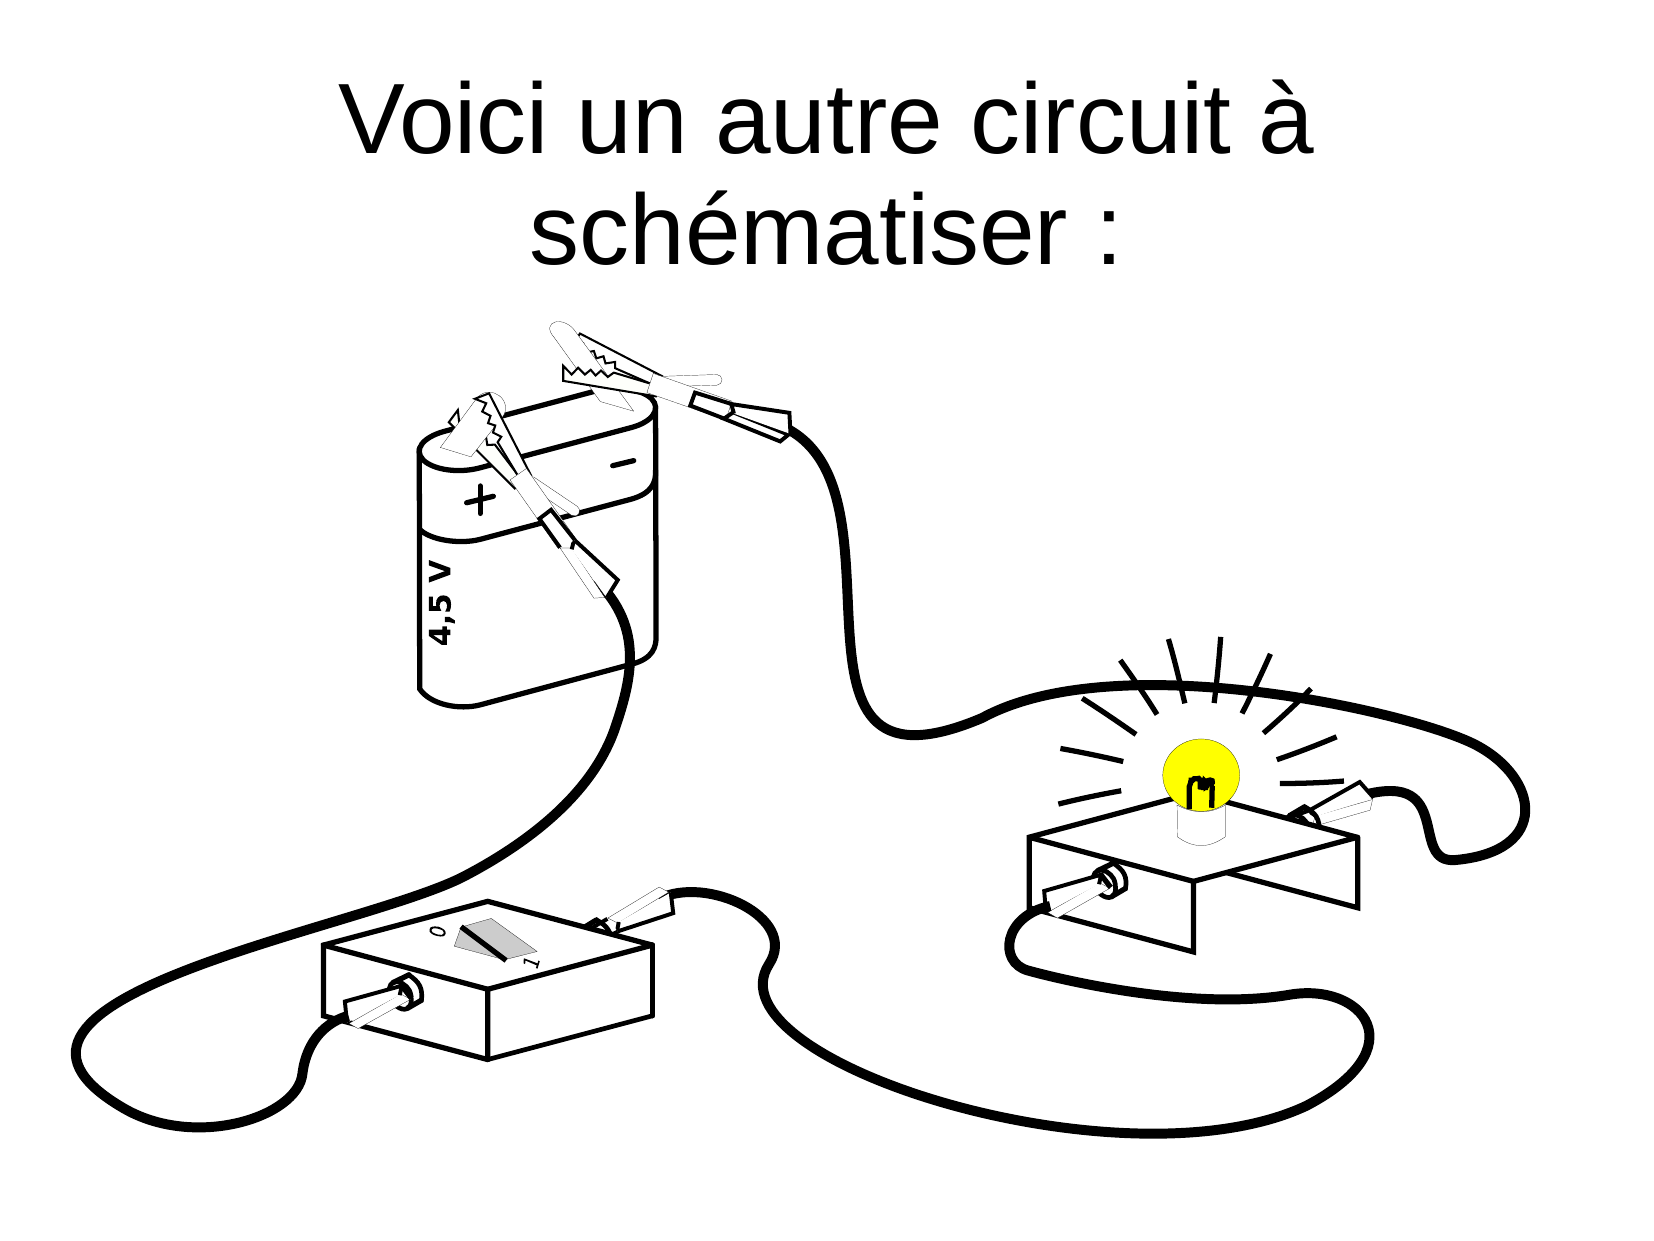

# Voici un autre circuit à schématiser :